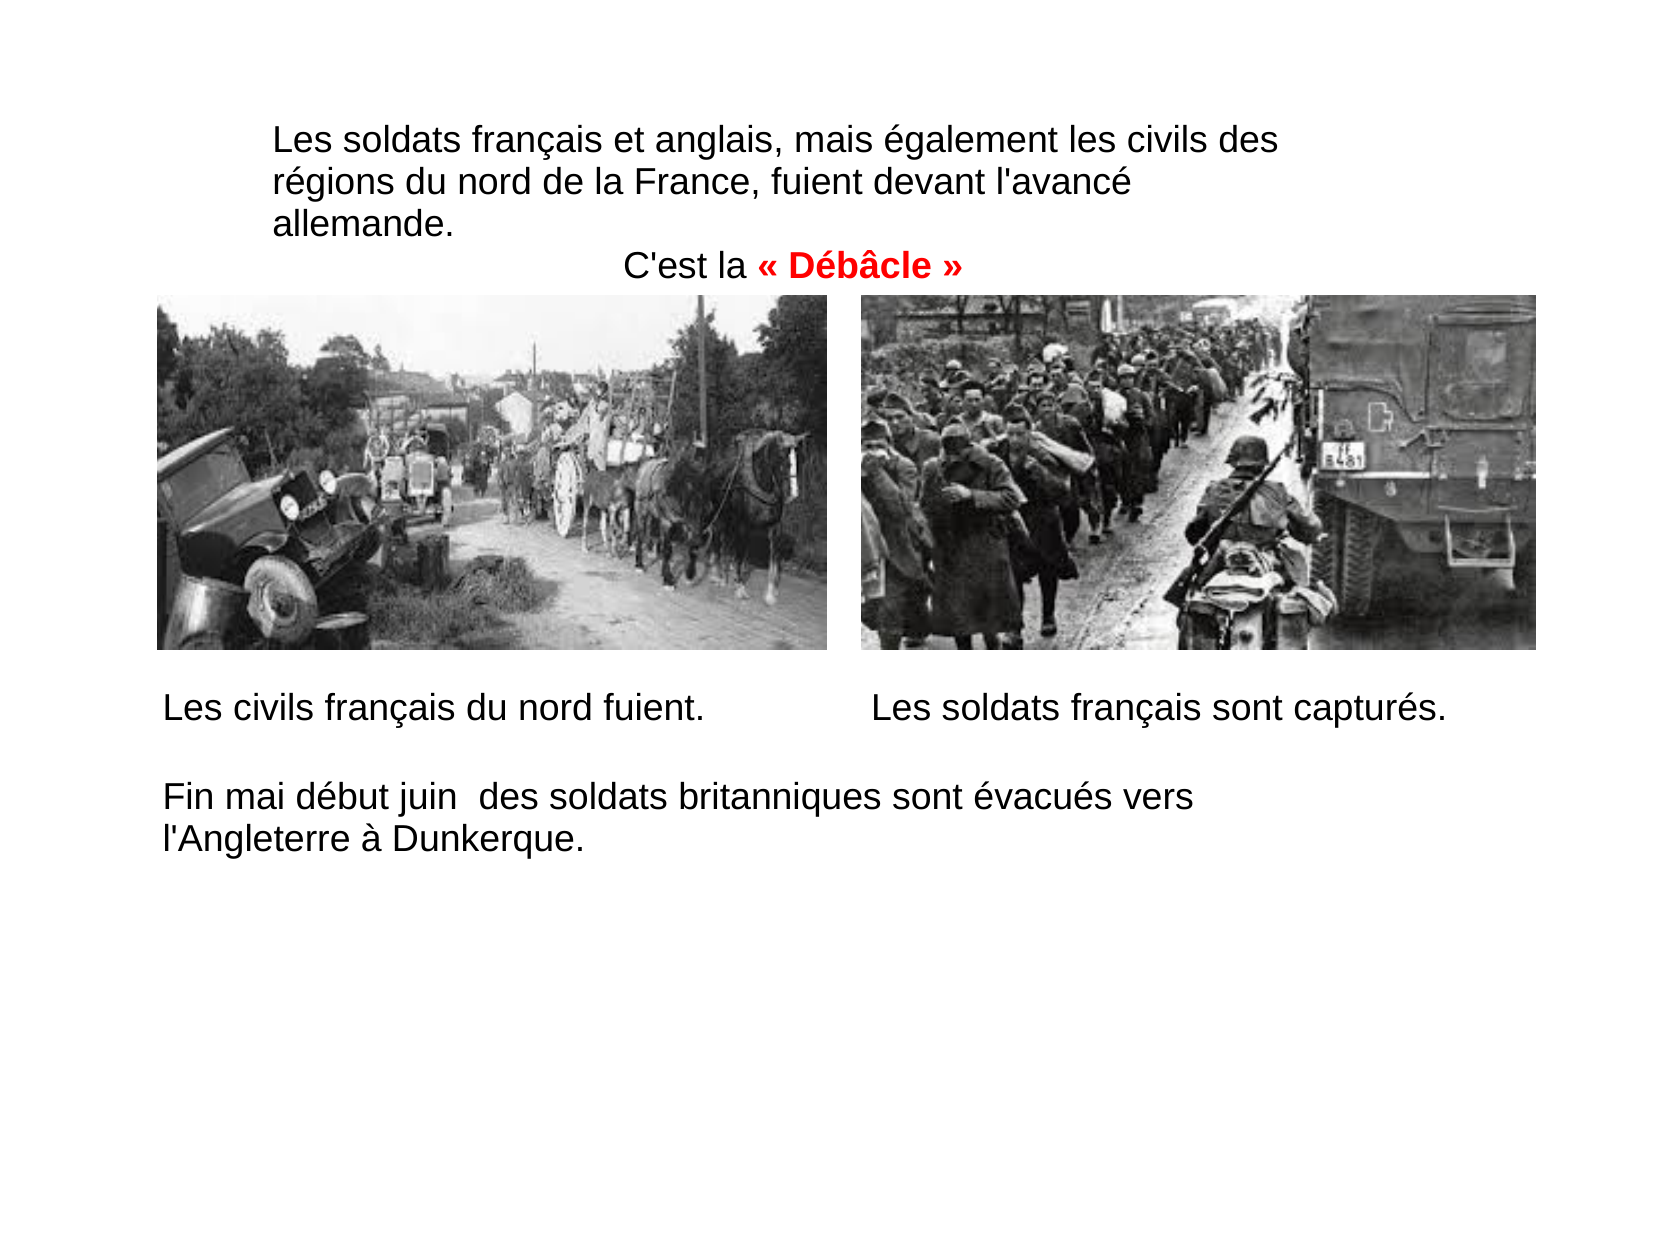

Les soldats français et anglais, mais également les civils des régions du nord de la France, fuient devant l'avancé allemande.
C'est la « Débâcle »
Les civils français du nord fuient.
Les soldats français sont capturés.
Fin mai début juin des soldats britanniques sont évacués vers l'Angleterre à Dunkerque.